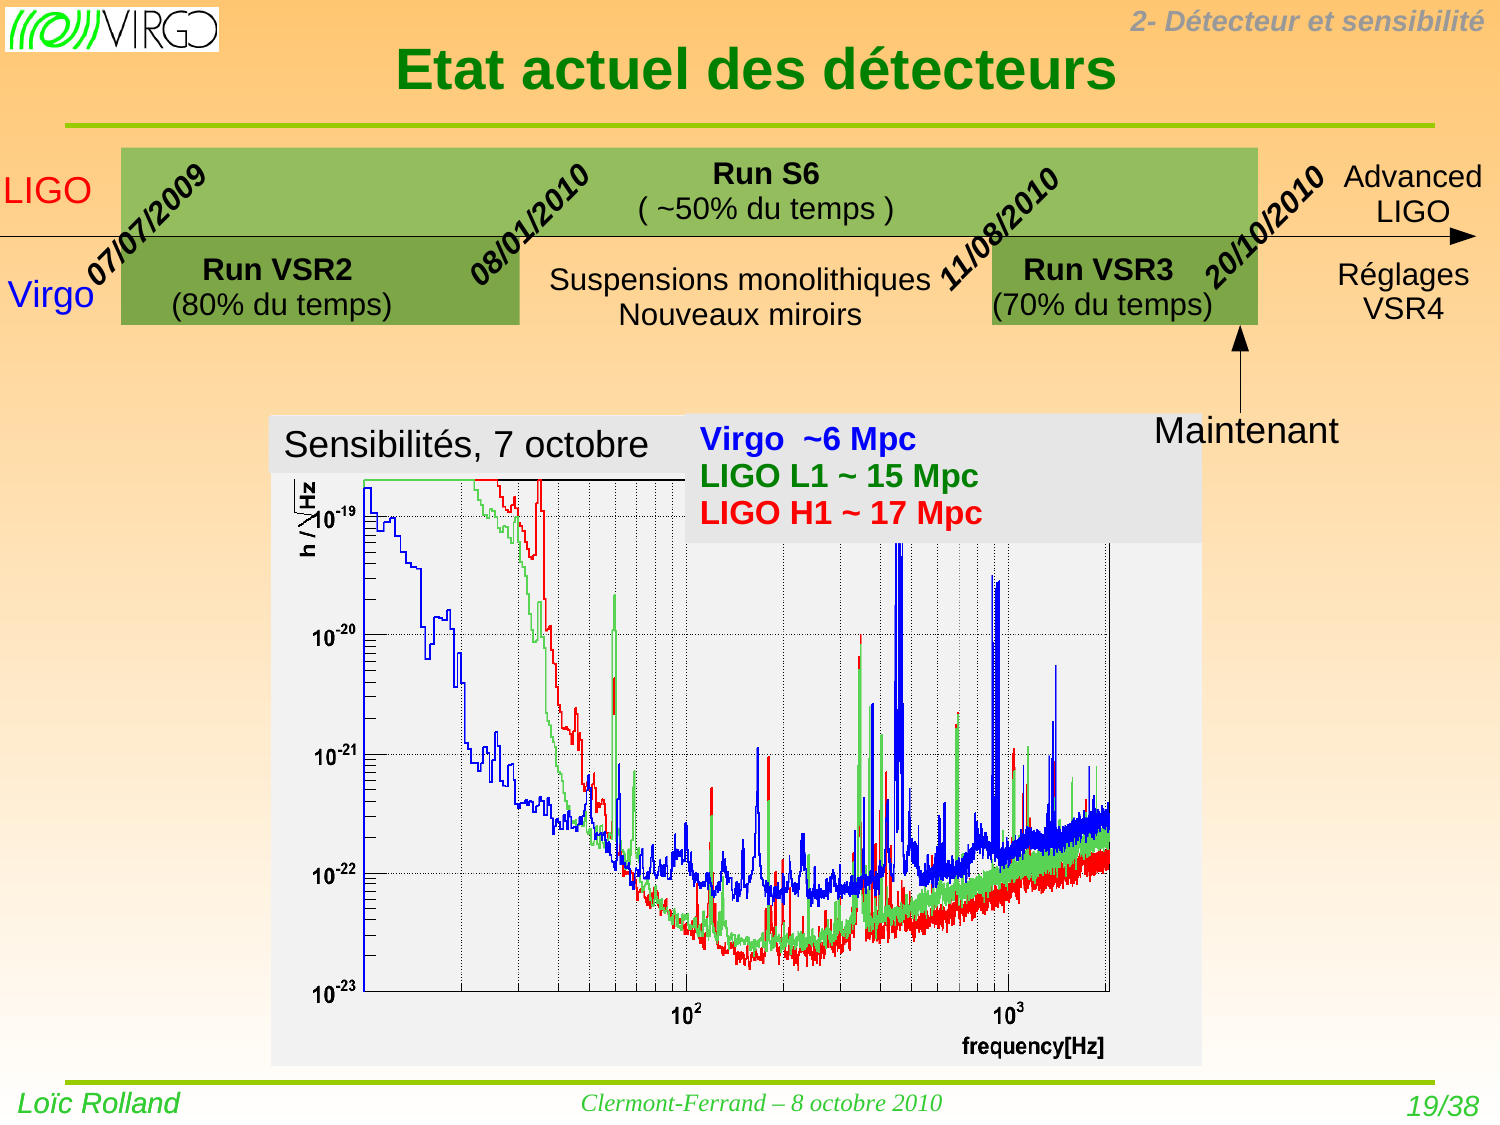

2- Détecteur et sensibilité
# Etat actuel des détecteurs
Run S6
( ~50% du temps )
Advanced LIGO
LIGO
07/07/2009
08/01/2010
20/10/2010
11/08/2010
Run VSR2
(80% du temps)
Run VSR3
(70% du temps)
Réglages
VSR4
Suspensions monolithiques
Nouveaux miroirs
Virgo
Maintenant
Virgo ~6 Mpc
LIGO L1 ~ 15 Mpc
LIGO H1 ~ 17 Mpc
Sensibilités, 7 octobre
19